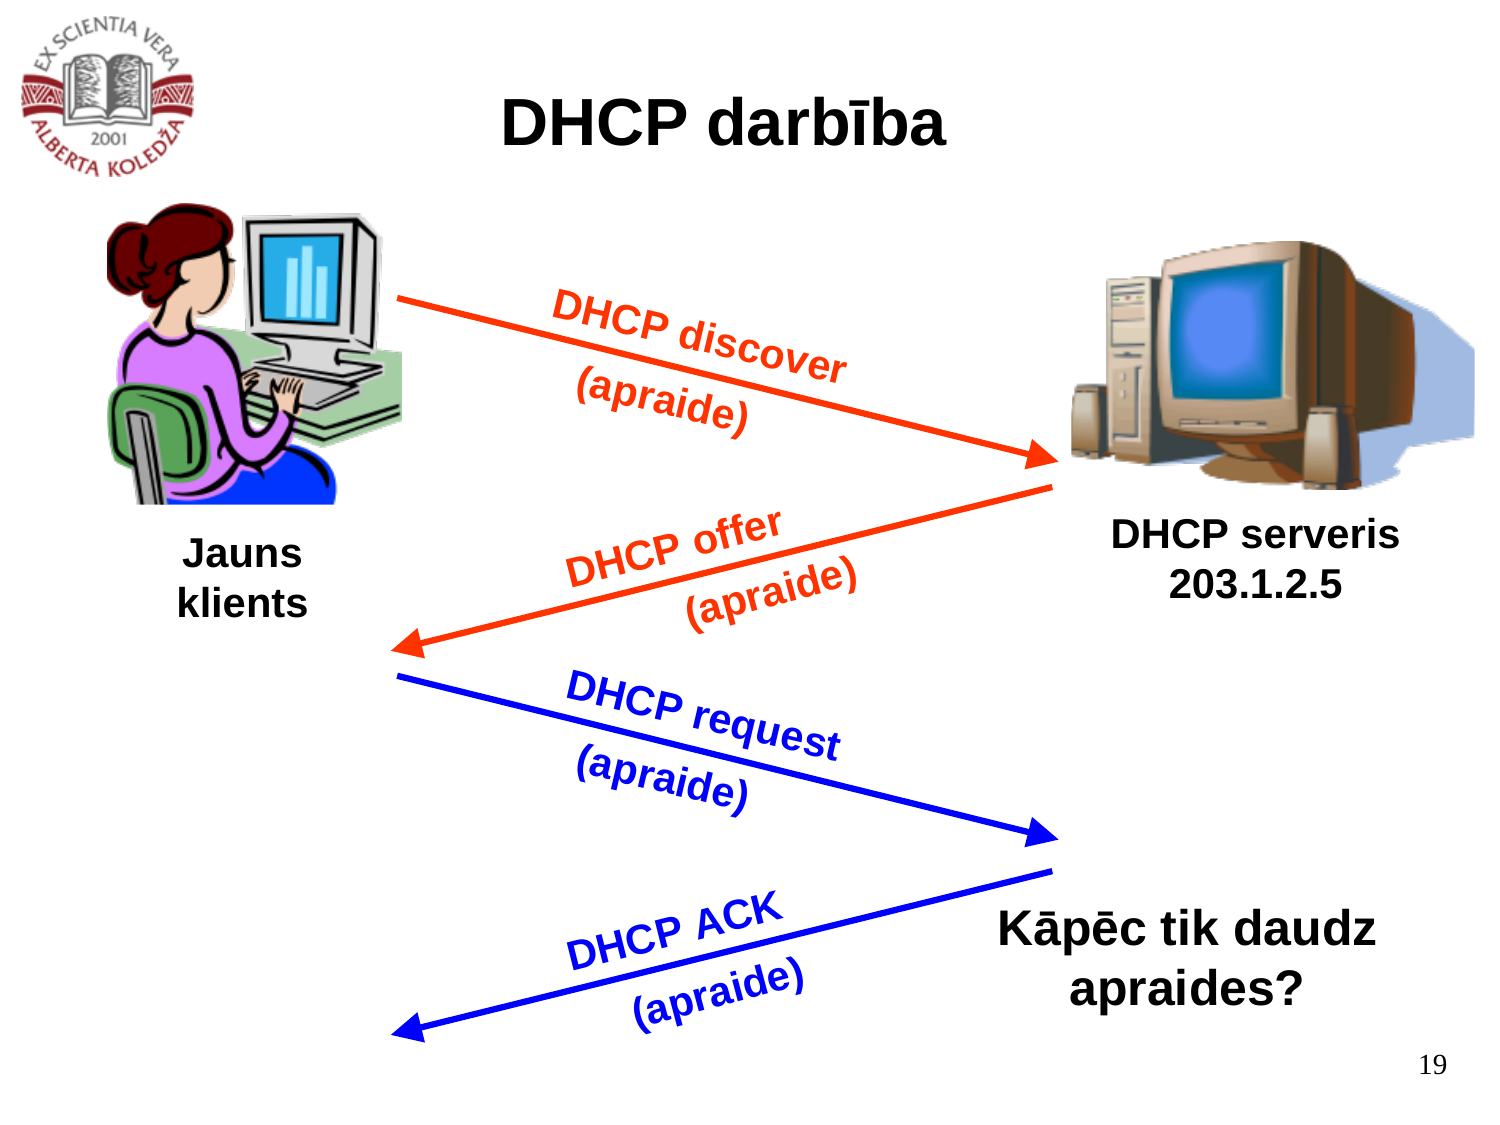

# DHCP darbība
DHCP discover
(apraide)
DHCP serveris
203.1.2.5
DHCP offer
Jauns
klients
(apraide)
DHCP request
(apraide)
Kāpēc tik daudz apraides?
DHCP ACK
(apraide)